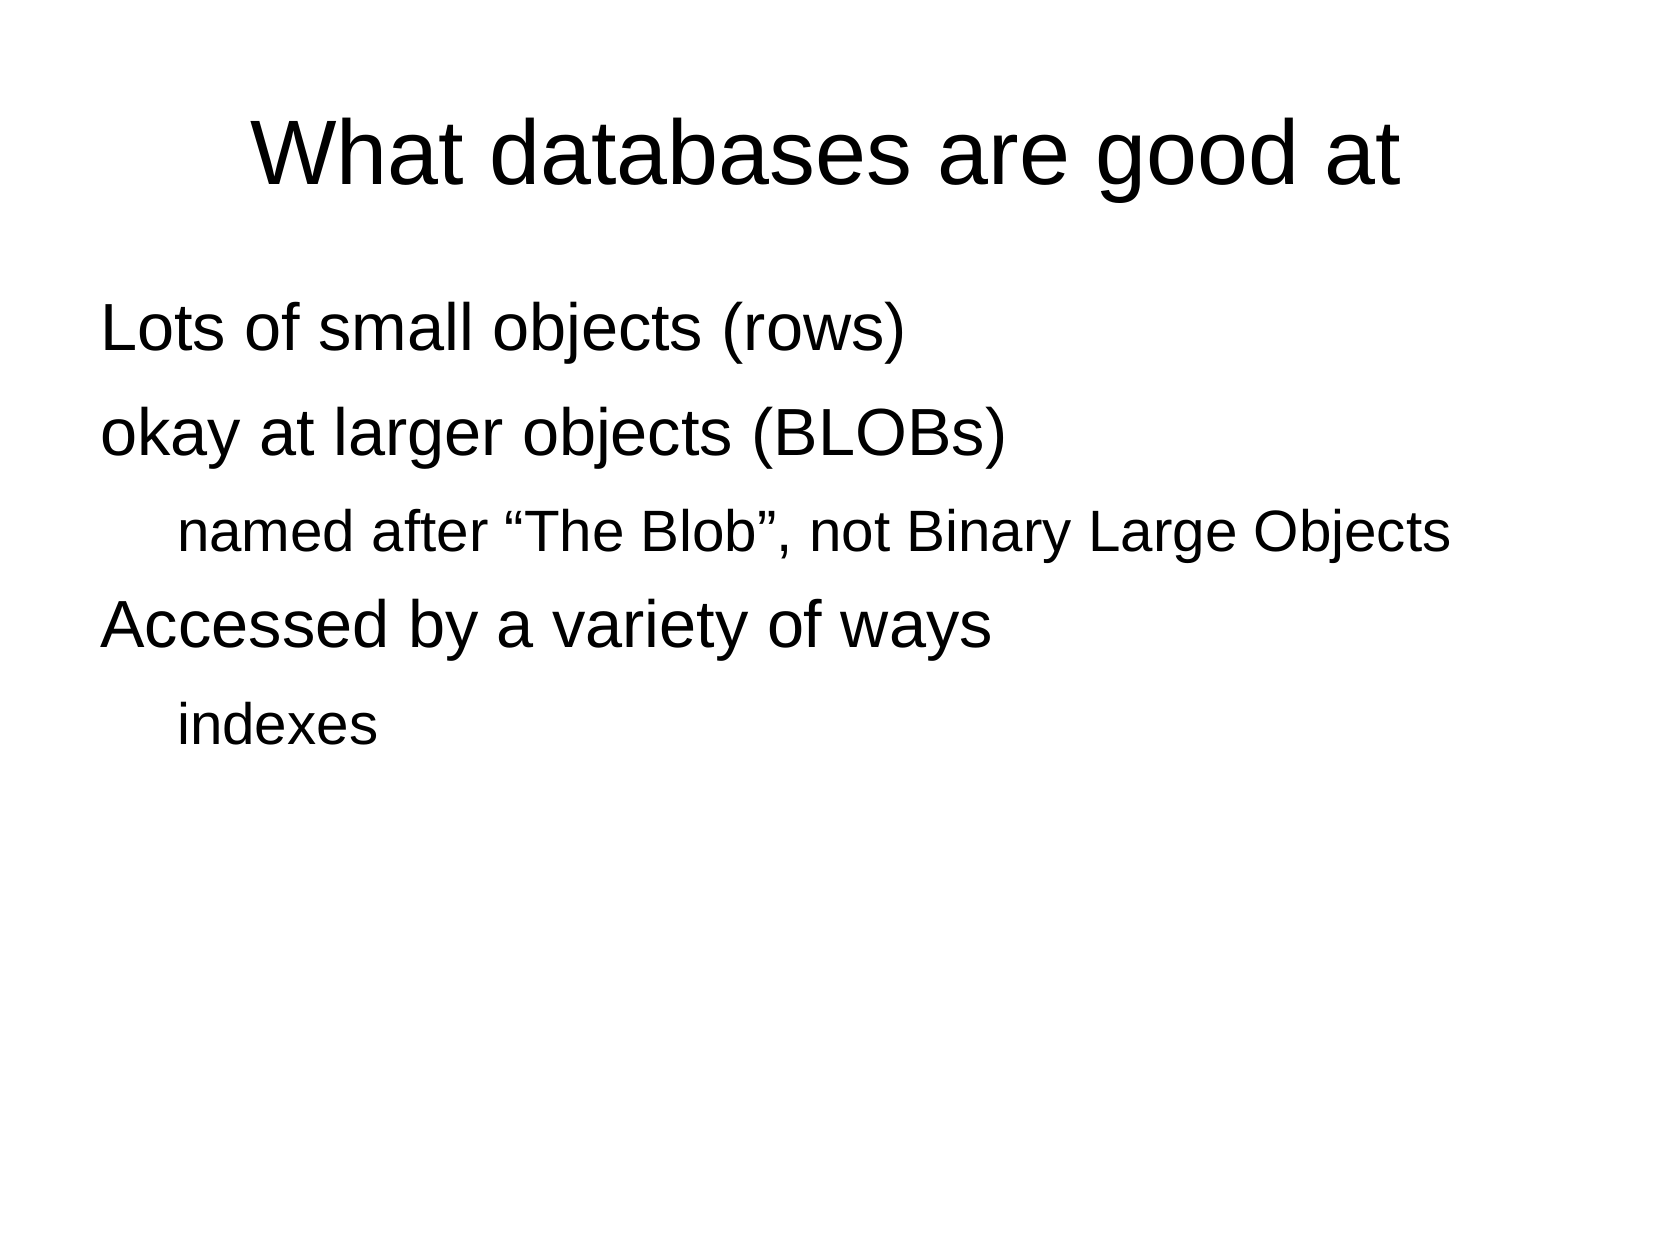

# What databases are good at
Lots of small objects (rows)
okay at larger objects (BLOBs)
named after “The Blob”, not Binary Large Objects
Accessed by a variety of ways
indexes